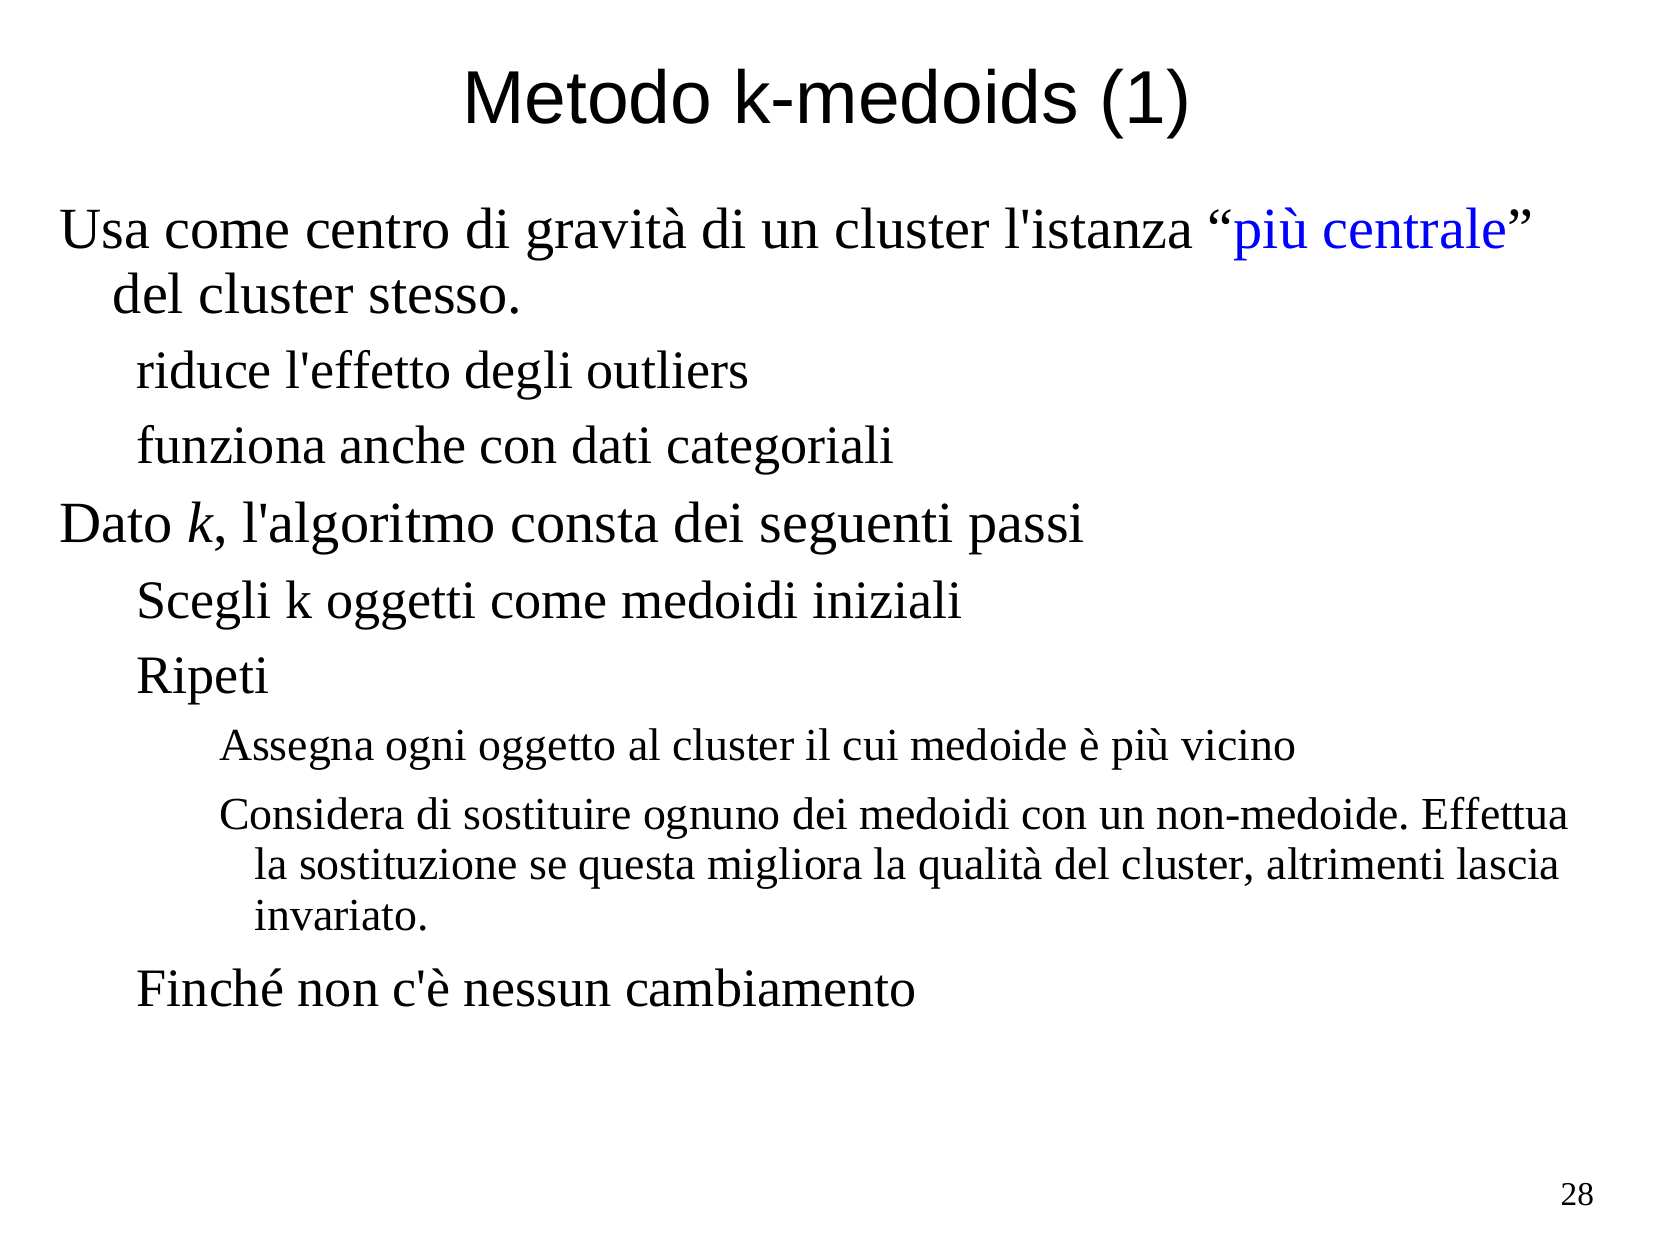

# Metodo k-medoids (1)
Usa come centro di gravità di un cluster l'istanza “più centrale” del cluster stesso.
riduce l'effetto degli outliers
funziona anche con dati categoriali
Dato k, l'algoritmo consta dei seguenti passi
Scegli k oggetti come medoidi iniziali
Ripeti
Assegna ogni oggetto al cluster il cui medoide è più vicino
Considera di sostituire ognuno dei medoidi con un non-medoide. Effettua la sostituzione se questa migliora la qualità del cluster, altrimenti lascia invariato.
Finché non c'è nessun cambiamento